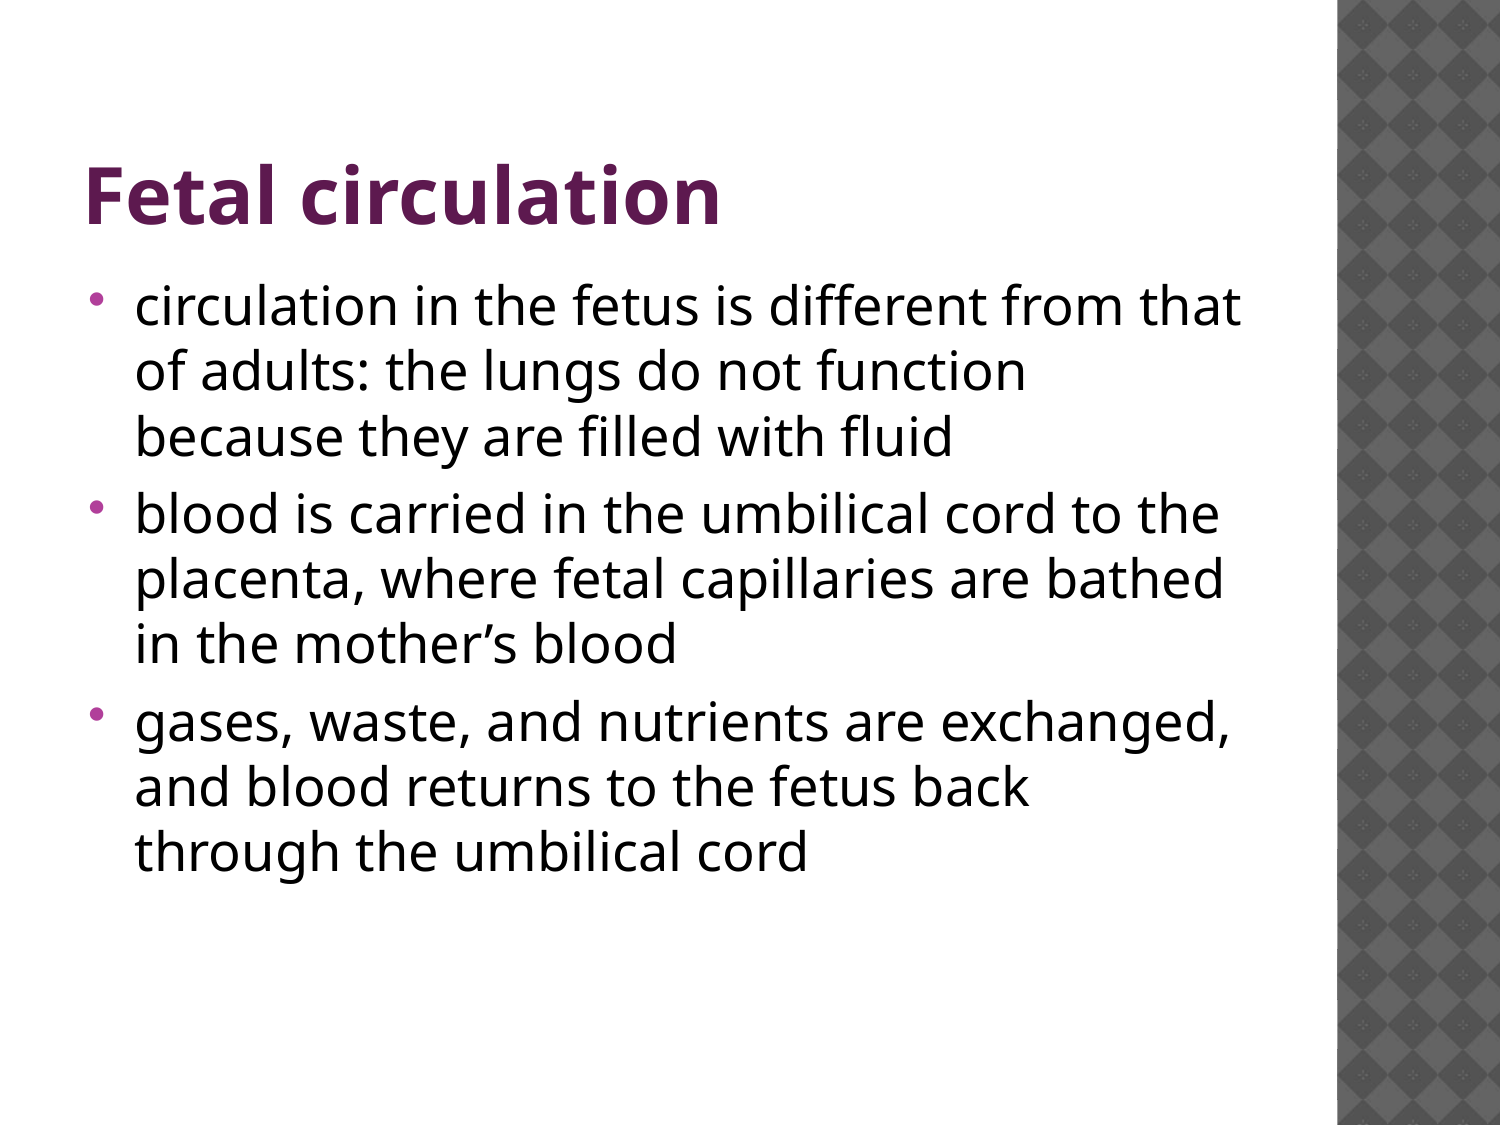

# Fetal circulation
circulation in the fetus is different from that of adults: the lungs do not function because they are filled with fluid
blood is carried in the umbilical cord to the placenta, where fetal capillaries are bathed in the mother’s blood
gases, waste, and nutrients are exchanged, and blood returns to the fetus back through the umbilical cord